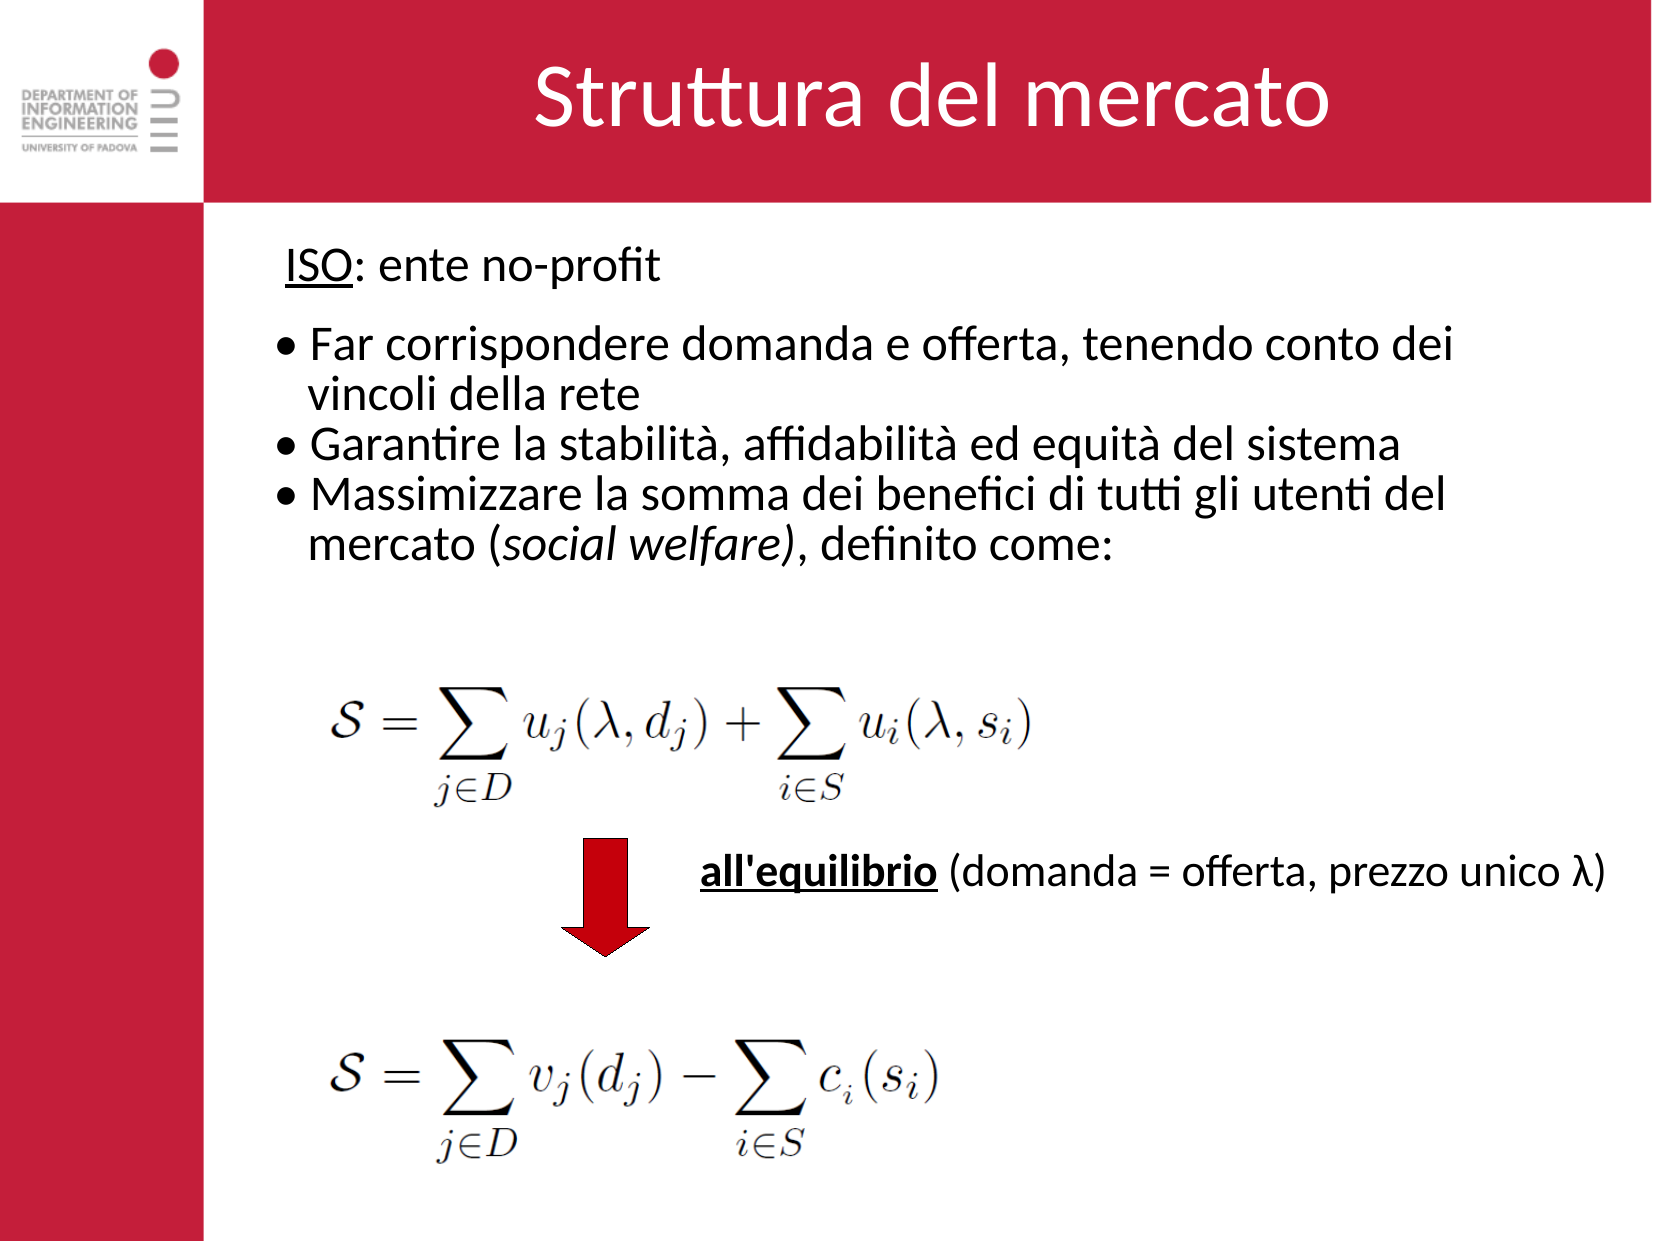

Struttura del mercato
#
 ISO: ente no-profit
 • Far corrispondere domanda e offerta, tenendo conto dei vincoli della rete
 • Garantire la stabilità, affidabilità ed equità del sistema
 • Massimizzare la somma dei benefici di tutti gli utenti del mercato (social welfare), definito come:
all'equilibrio (domanda = offerta, prezzo unico λ)